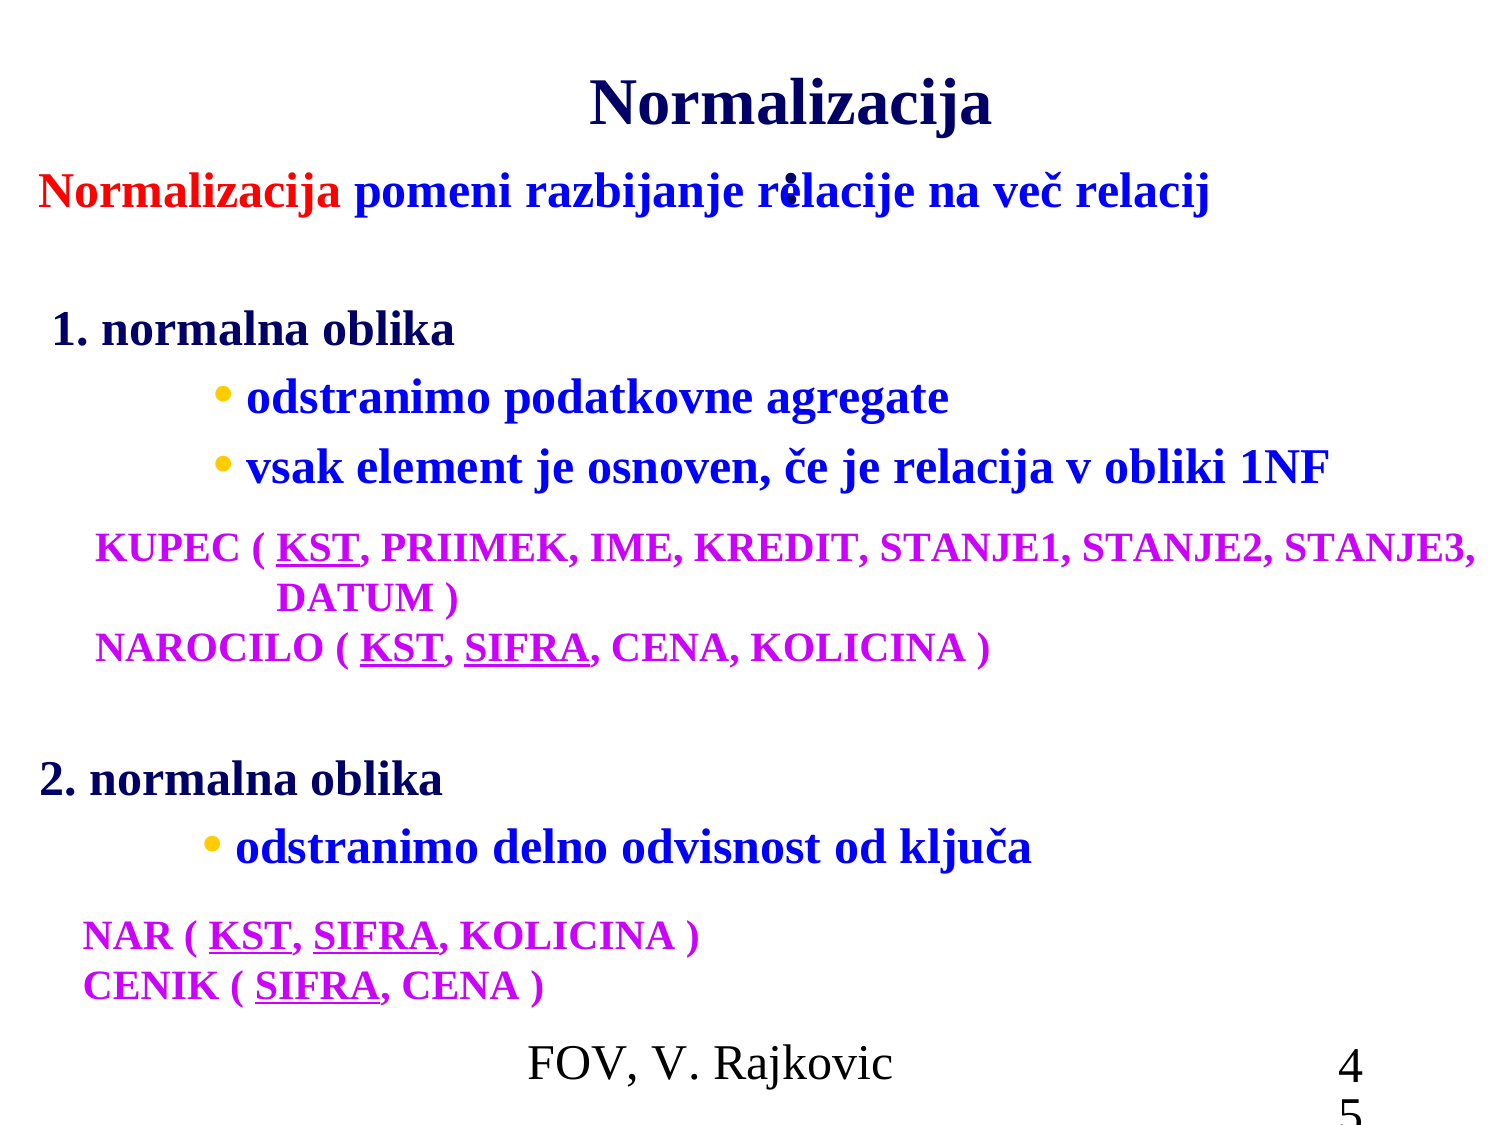

Normalizacija:
Normalizacija pomeni razbijanje relacije na več relacij
1. normalna oblika
	 • odstranimo podatkovne agregate
	 • vsak element je osnoven, če je relacija v obliki 1NF
 KUPEC ( KST, PRIIMEK, IME, KREDIT, STANJE1, STANJE2, STANJE3,
	 DATUM )
 NAROCILO ( KST, SIFRA, CENA, KOLICINA )
2. normalna oblika
	 • odstranimo delno odvisnost od ključa
 NAR ( KST, SIFRA, KOLICINA )
 CENIK ( SIFRA, CENA )
FOV, V. Rajkovic
45